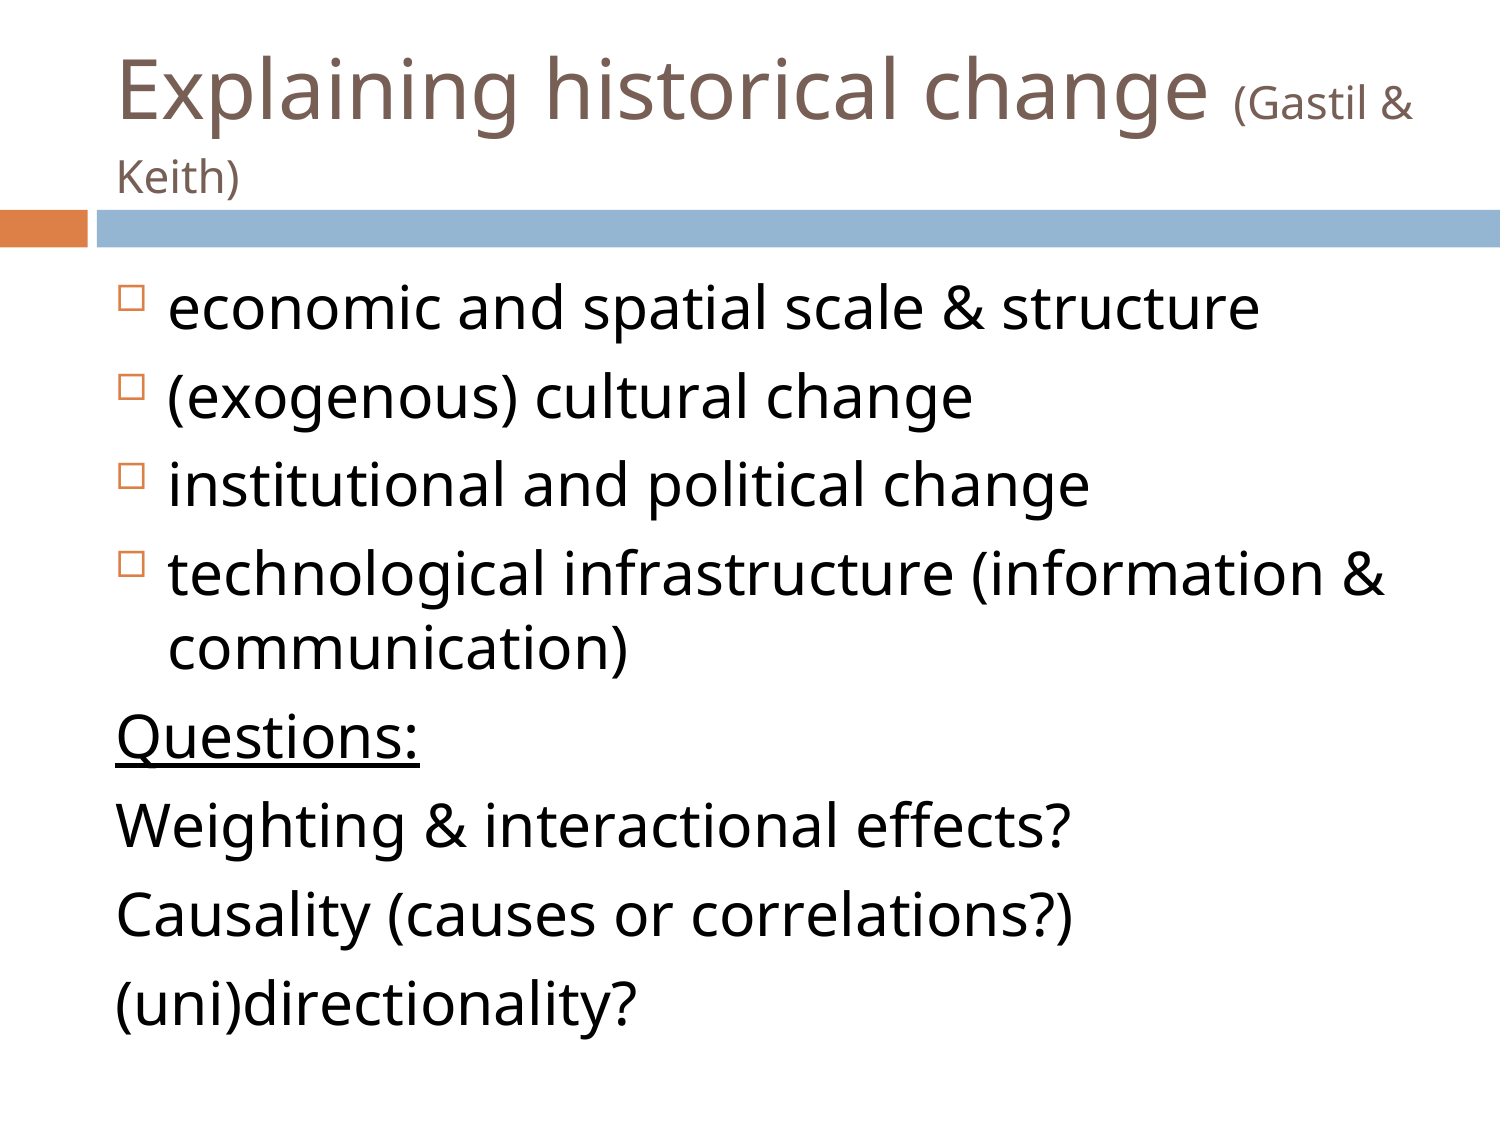

# Explaining historical change (Gastil & Keith)
economic and spatial scale & structure
(exogenous) cultural change
institutional and political change
technological infrastructure (information & communication)
Questions:
Weighting & interactional effects?
Causality (causes or correlations?)
(uni)directionality?